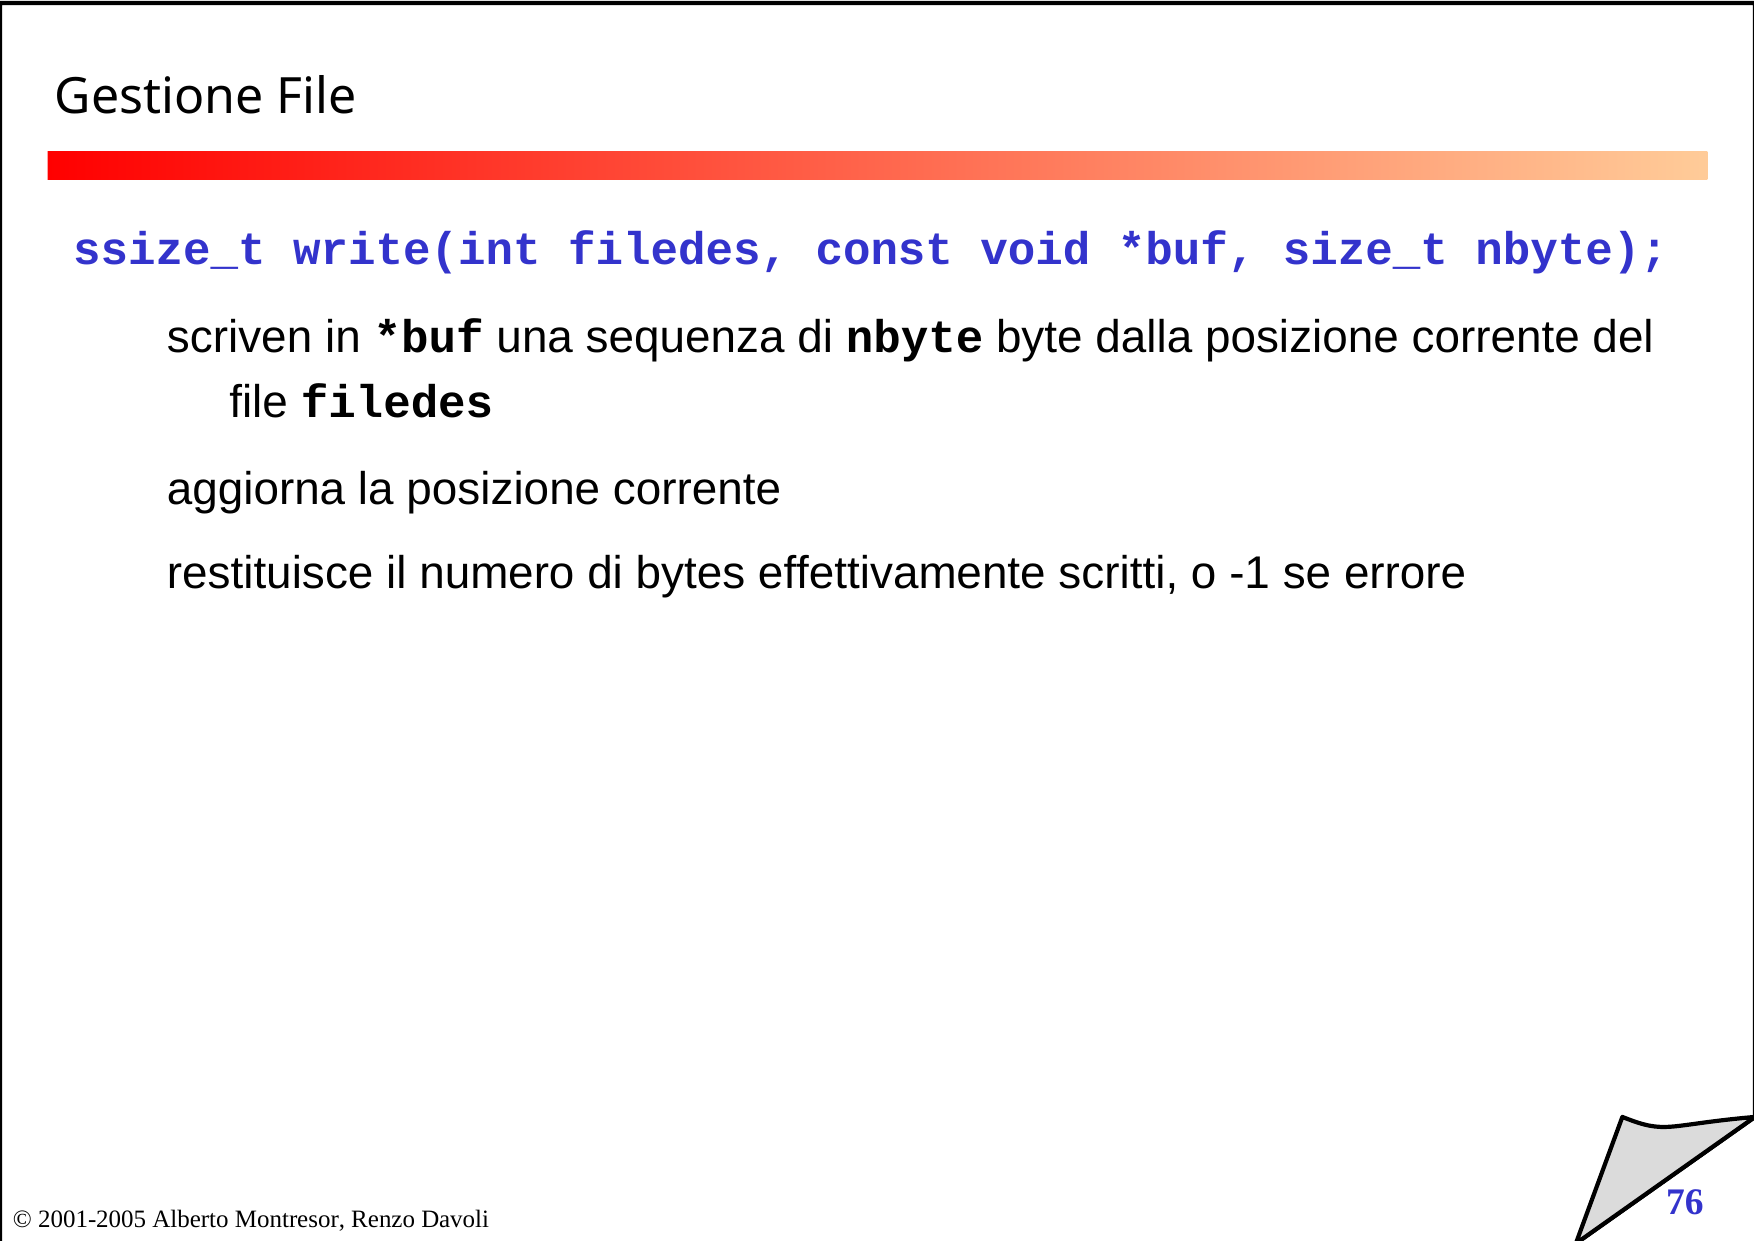

# Gestione File
ssize_t write(int filedes, const void *buf, size_t nbyte);
scriven in *buf una sequenza di nbyte byte dalla posizione corrente del file filedes
aggiorna la posizione corrente
restituisce il numero di bytes effettivamente scritti, o -1 se errore